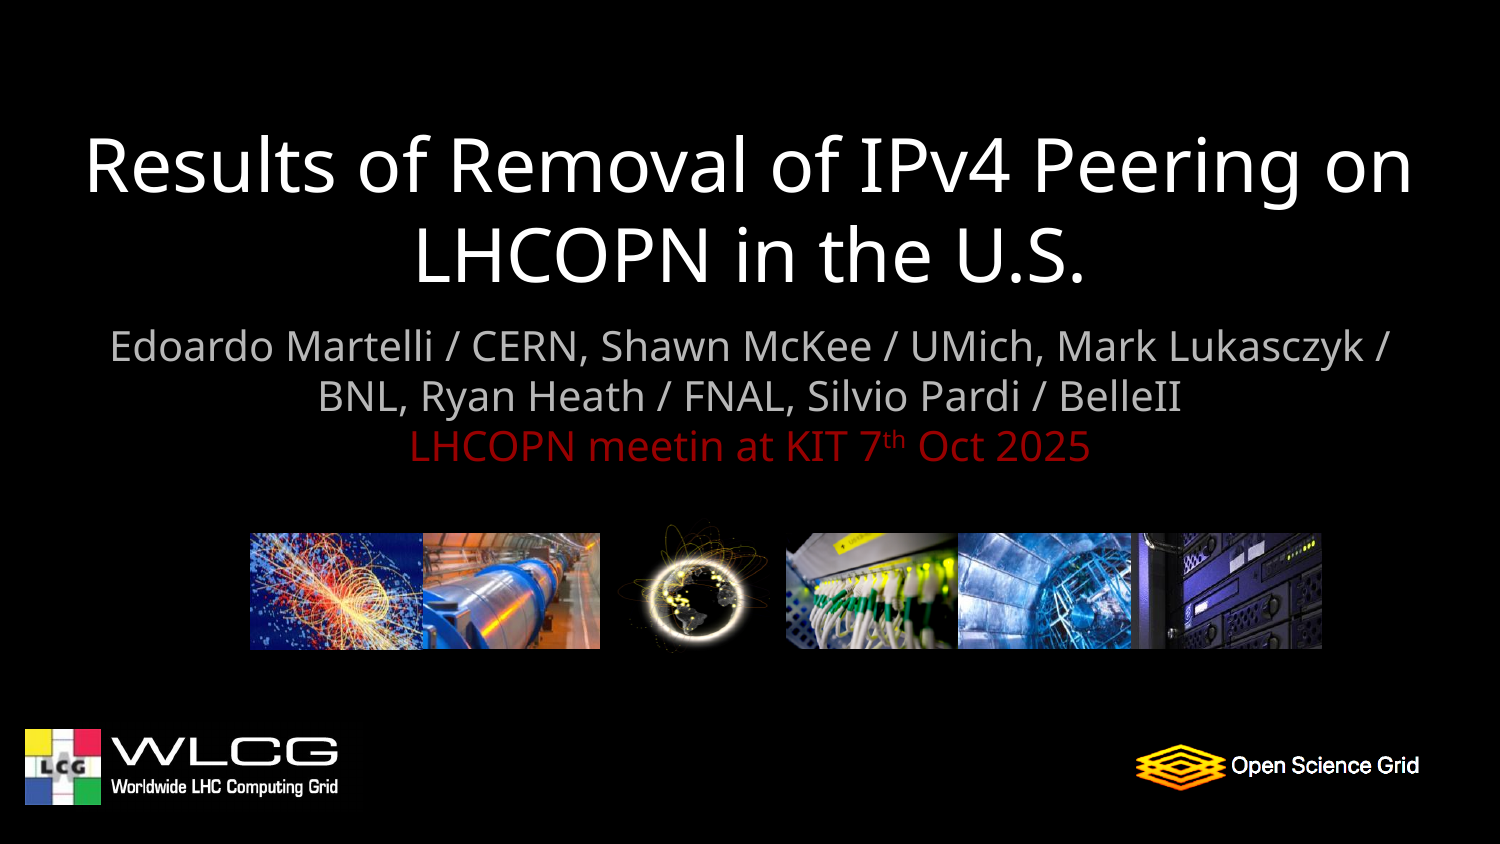

# Results of Removal of IPv4 Peering on LHCOPN in the U.S.
Edoardo Martelli / CERN, Shawn McKee / UMich, Mark Lukasczyk / BNL, Ryan Heath / FNAL, Silvio Pardi / BelleII
LHCOPN meetin at KIT 7th Oct 2025